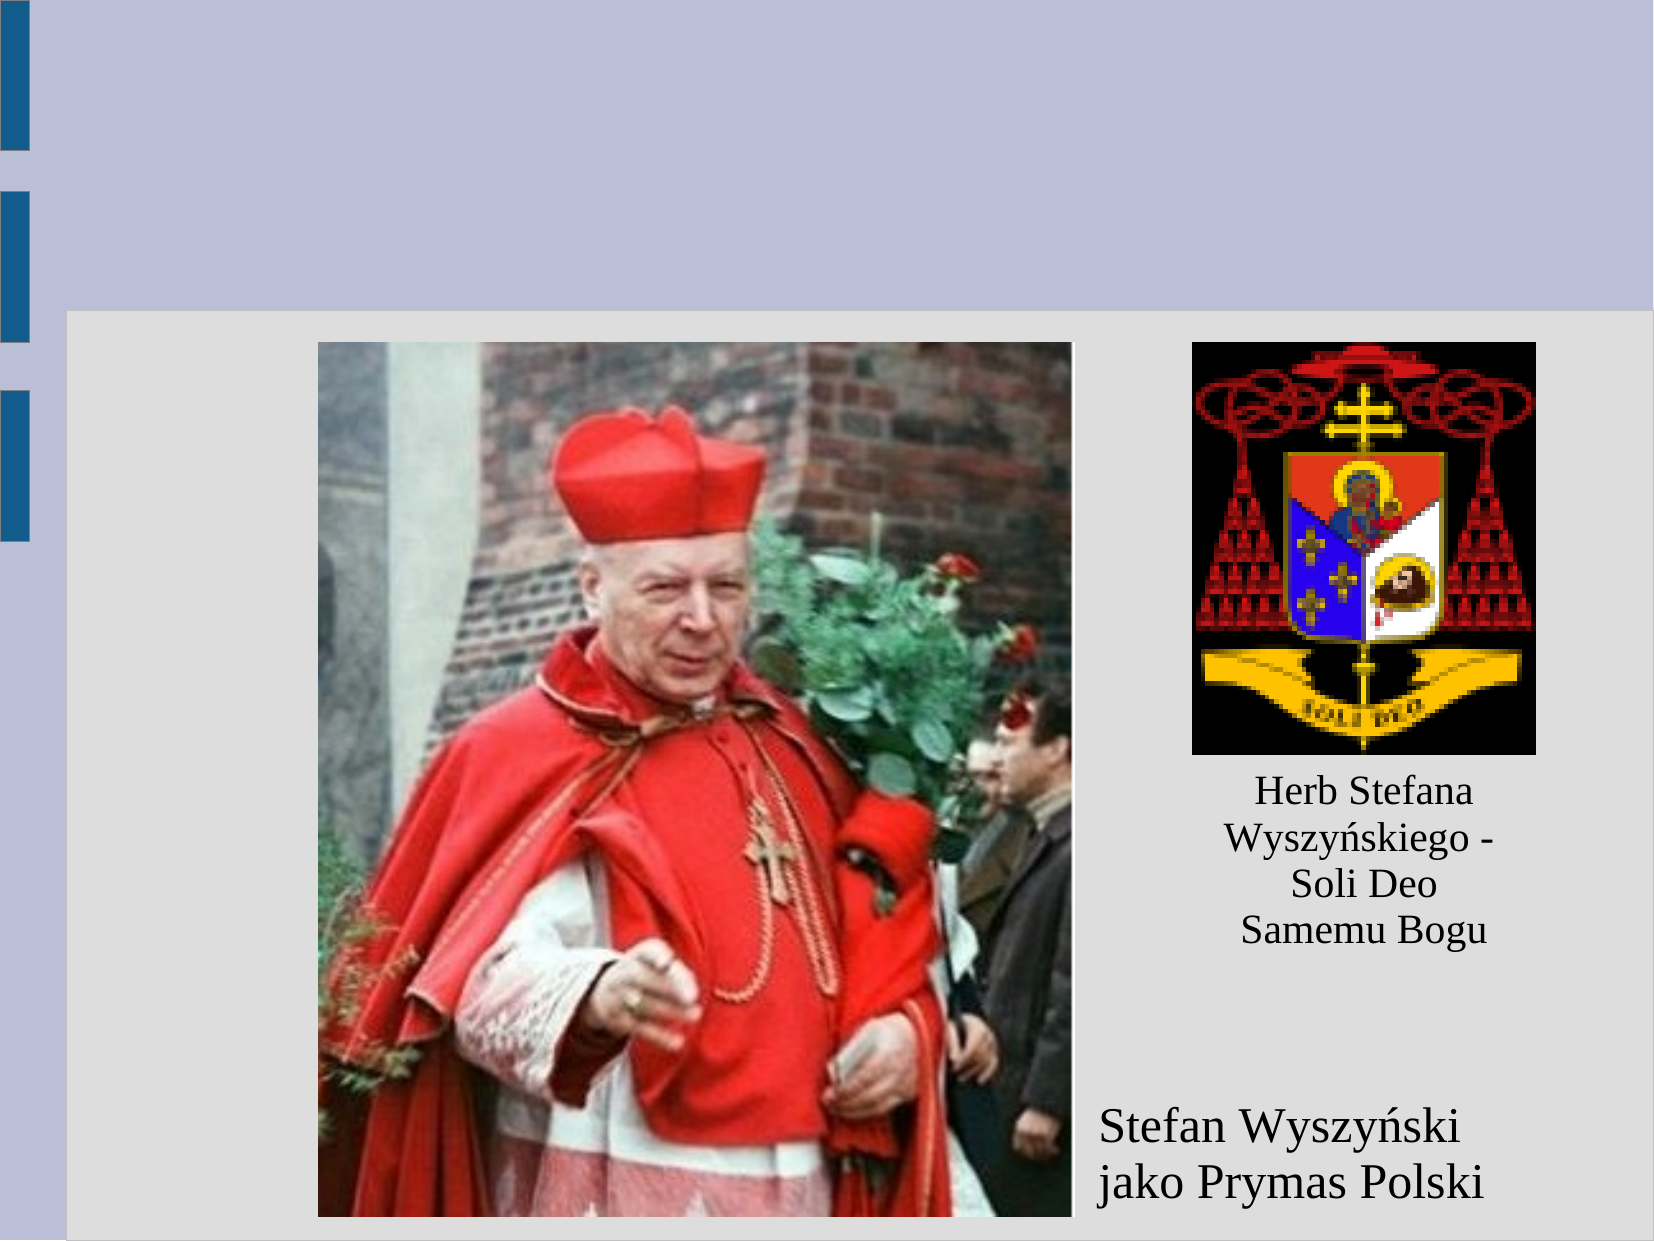

Herb Stefana Wyszyńskiego -
Soli Deo
Samemu Bogu
Stefan Wyszyński jako Prymas Polski